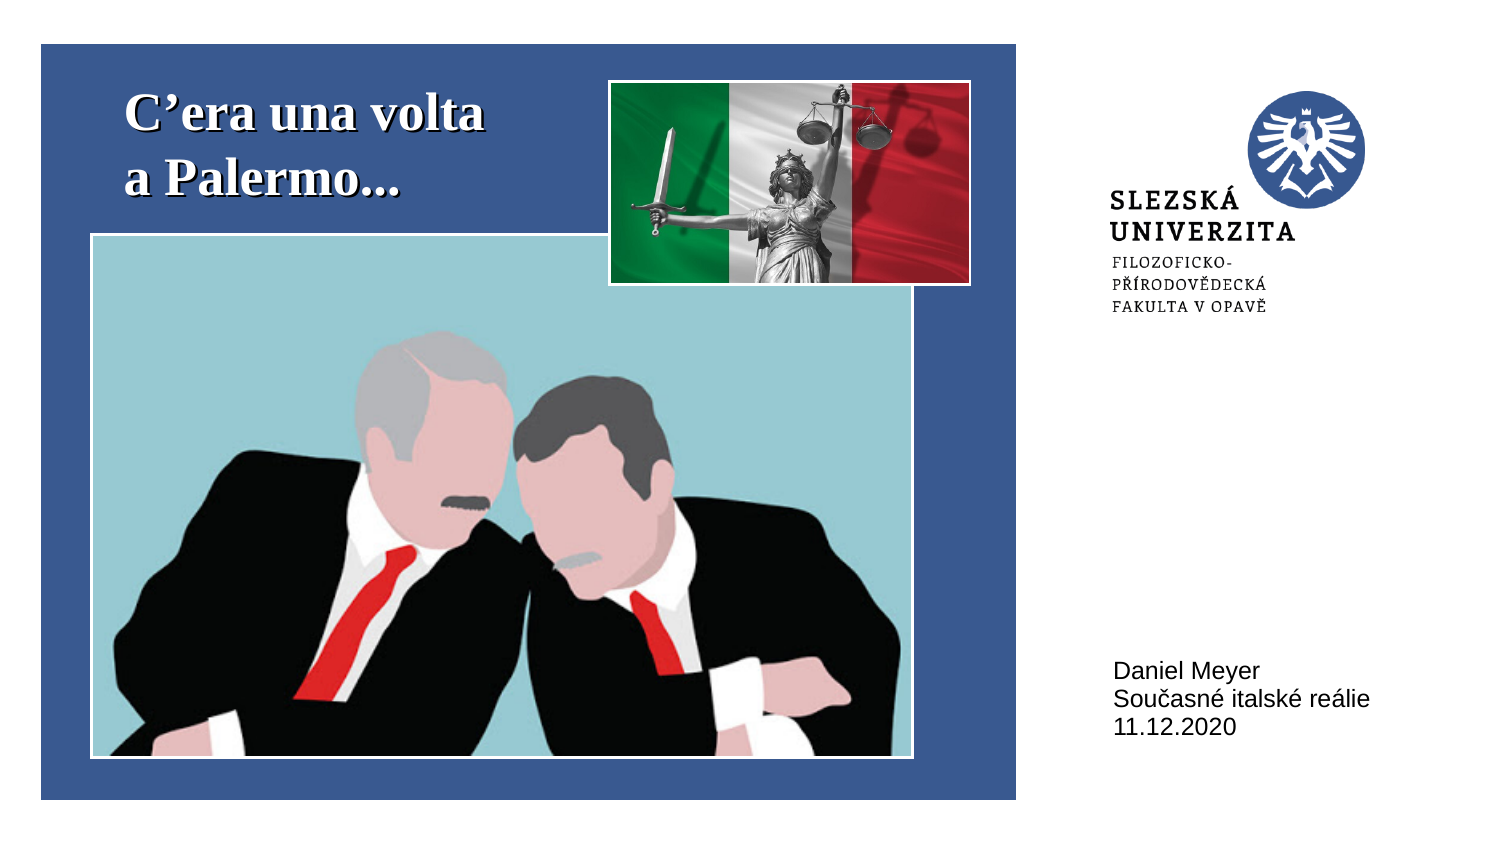

# Cʼera una volta a Palermo...
Daniel Meyer
Současné italské reálie 11.12.2020